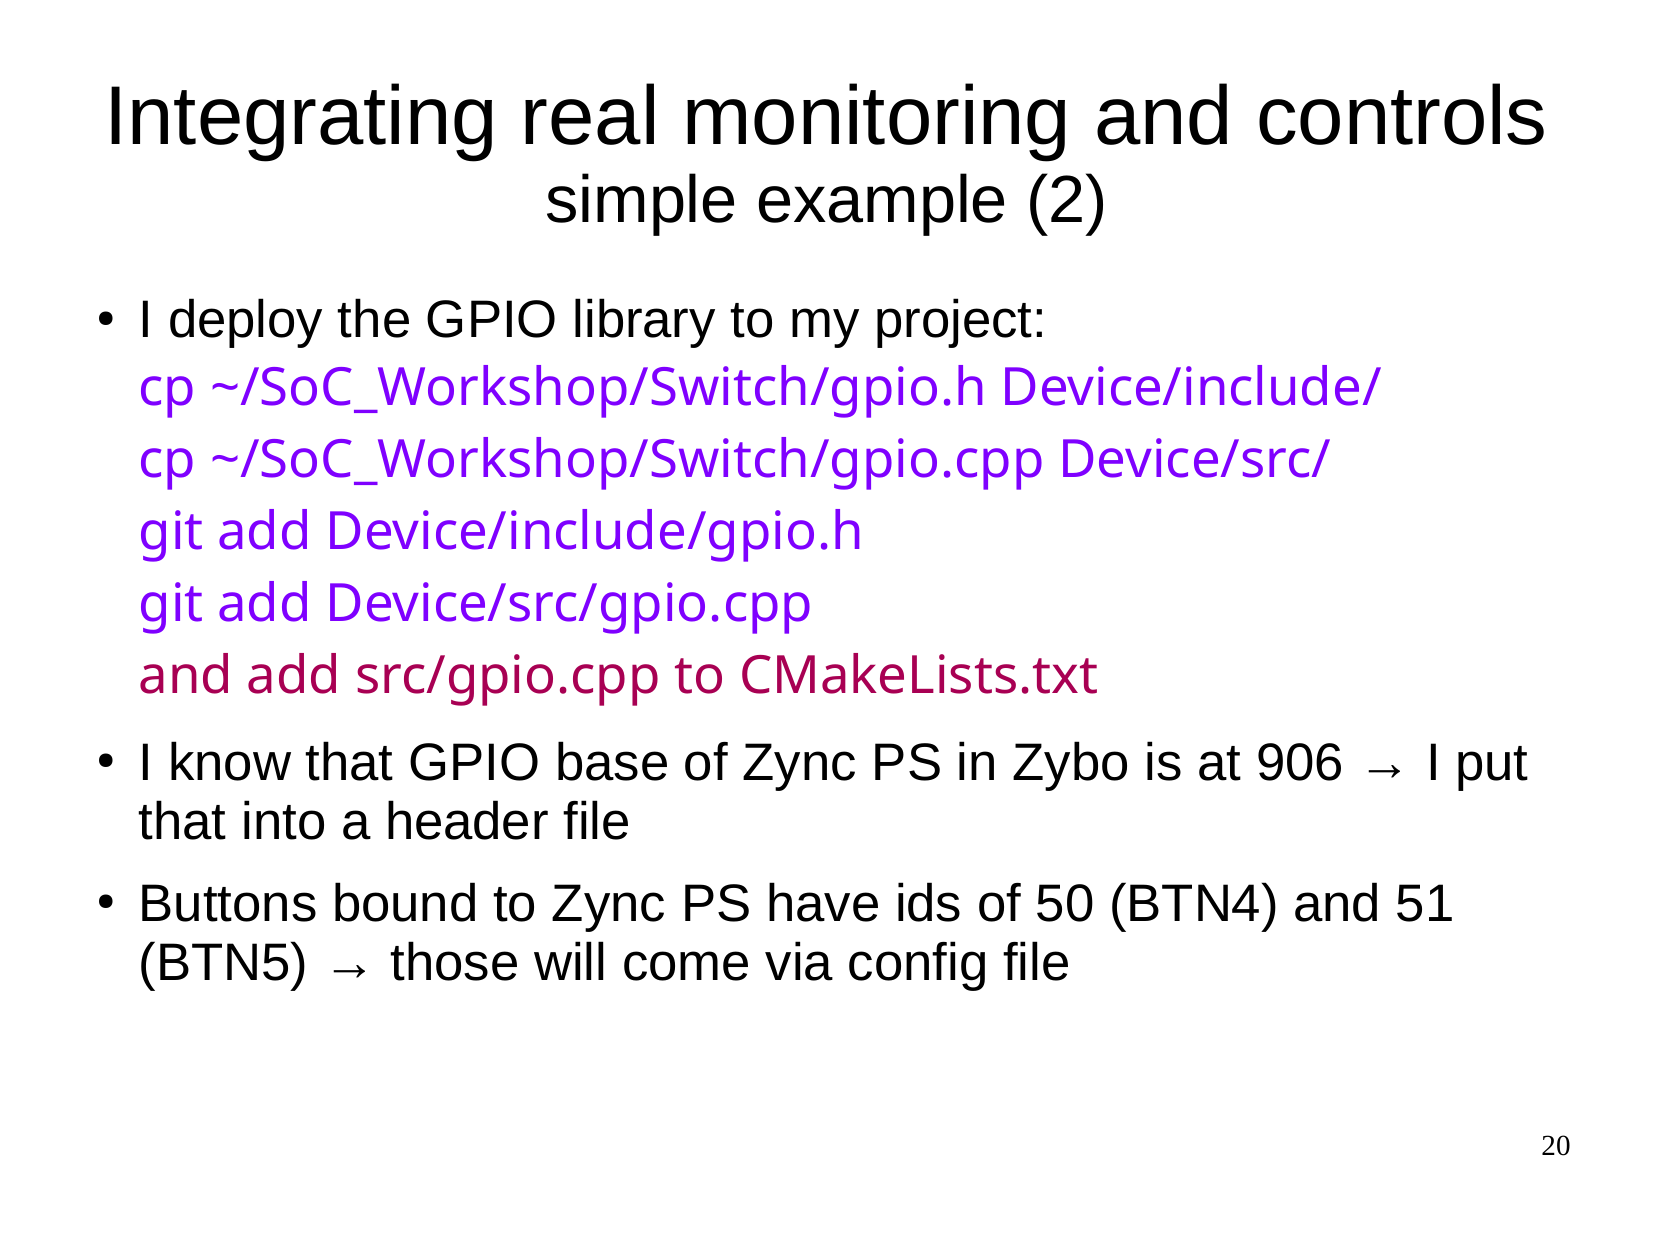

# Integrating real monitoring and controls simple example (2)
I deploy the GPIO library to my project:
cp ~/SoC_Workshop/Switch/gpio.h Device/include/
cp ~/SoC_Workshop/Switch/gpio.cpp Device/src/
git add Device/include/gpio.h
git add Device/src/gpio.cpp
and add src/gpio.cpp to CMakeLists.txt
I know that GPIO base of Zync PS in Zybo is at 906 → I put that into a header file
Buttons bound to Zync PS have ids of 50 (BTN4) and 51 (BTN5) → those will come via config file
20